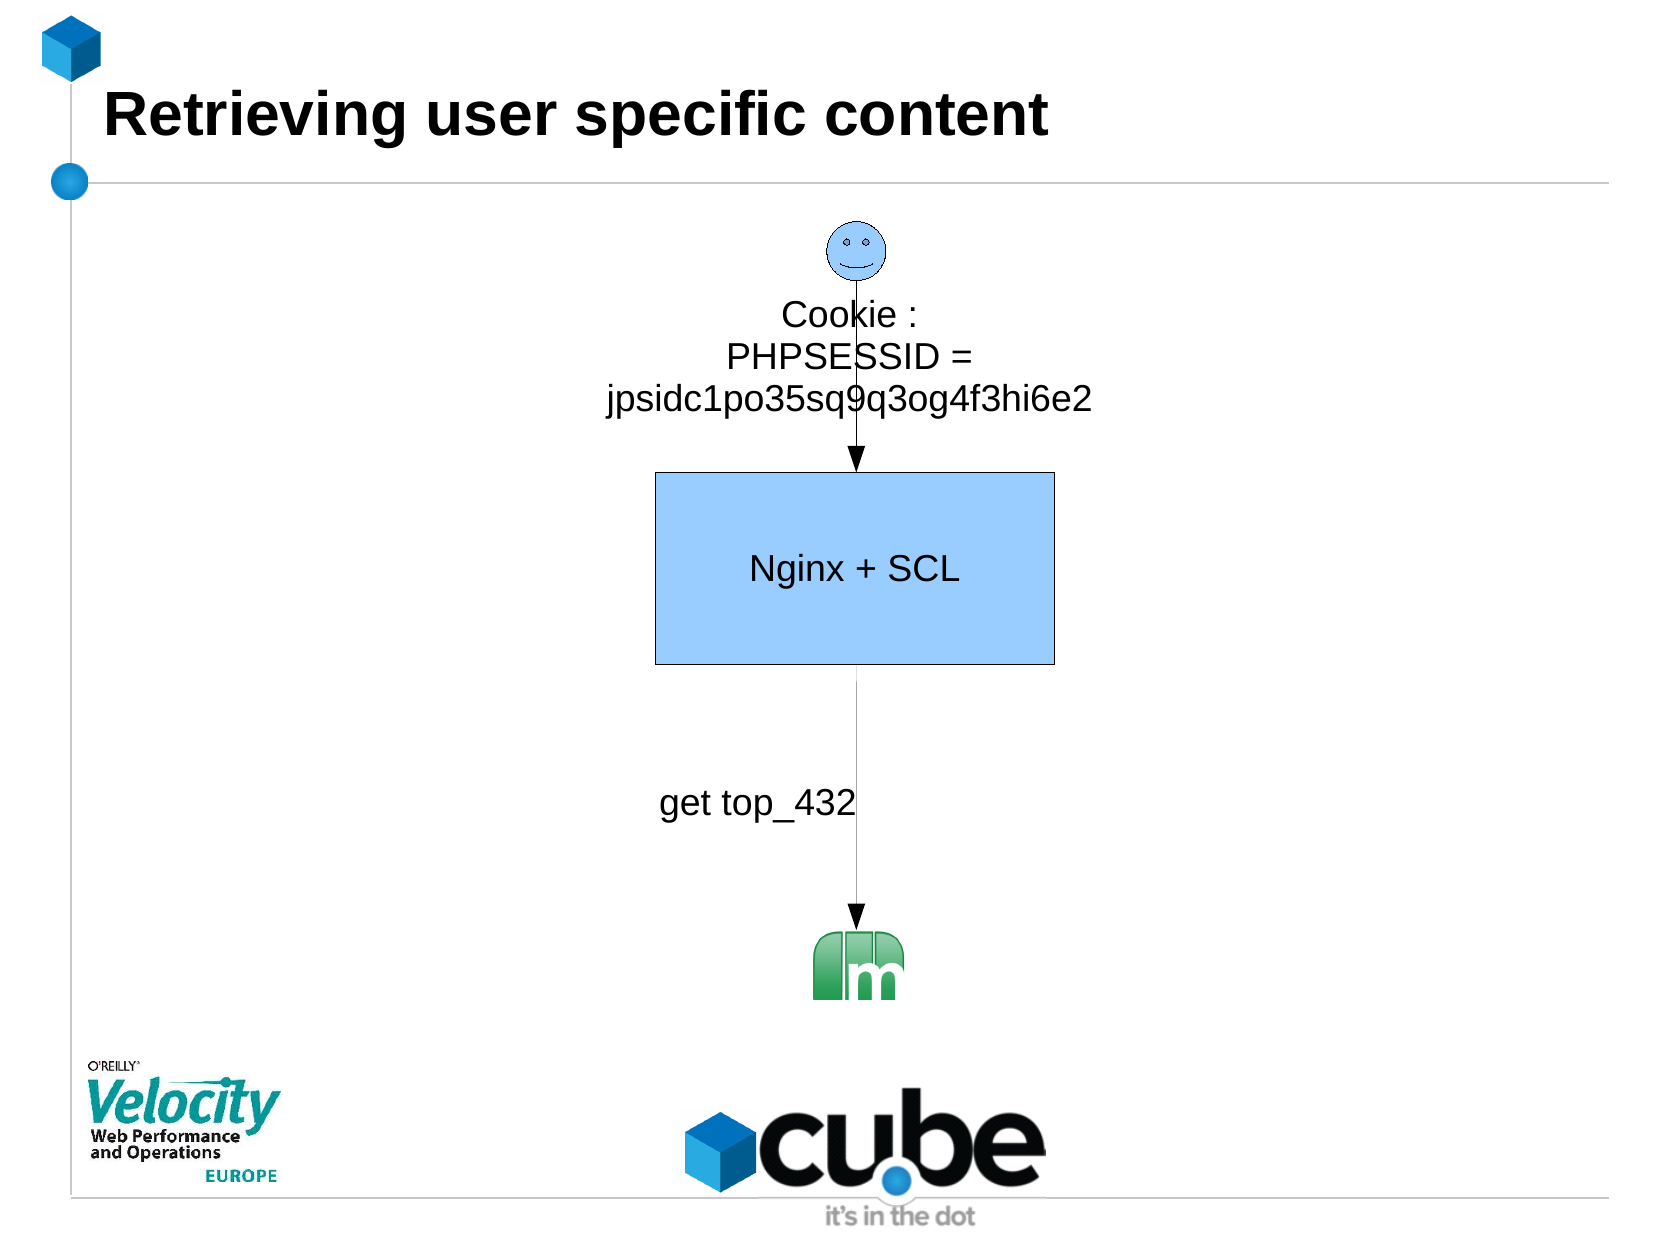

# Retrieving user specific content
Cookie :
PHPSESSID =
jpsidc1po35sq9q3og4f3hi6e2
Nginx + SCL
get top_432